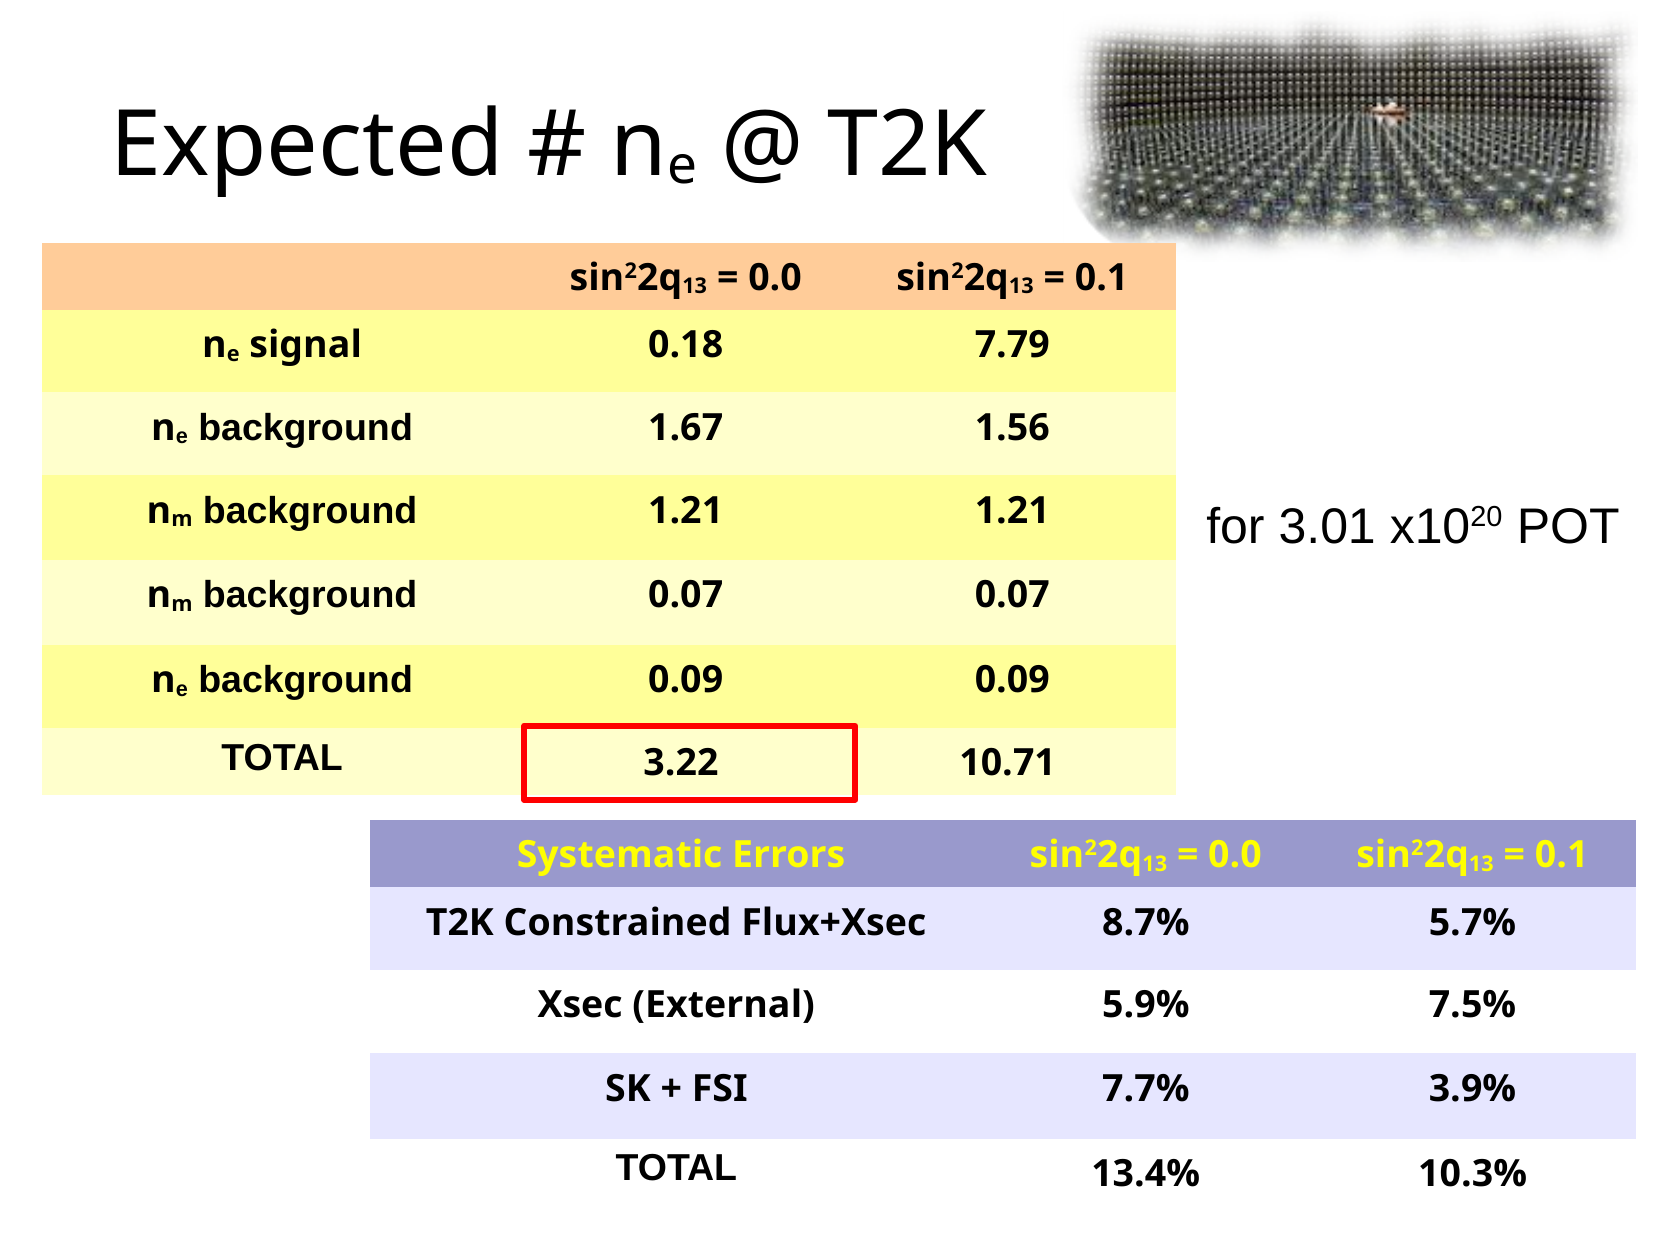

# Expected # ne @ T2K
| | sin22q13 = 0.0 | sin22q13 = 0.1 |
| --- | --- | --- |
| ne signal | 0.18 | 7.79 |
| ne background | 1.67 | 1.56 |
| nm background | 1.21 | 1.21 |
| nm background | 0.07 | 0.07 |
| ne background | 0.09 | 0.09 |
| TOTAL | 3.22 | 10.71 |
for 3.01 x1020 POT
| Systematic Errors | sin22q13 = 0.0 | sin22q13 = 0.1 |
| --- | --- | --- |
| T2K Constrained Flux+Xsec | 8.7% | 5.7% |
| Xsec (External) | 5.9% | 7.5% |
| SK + FSI | 7.7% | 3.9% |
| TOTAL | 13.4% | 10.3% |